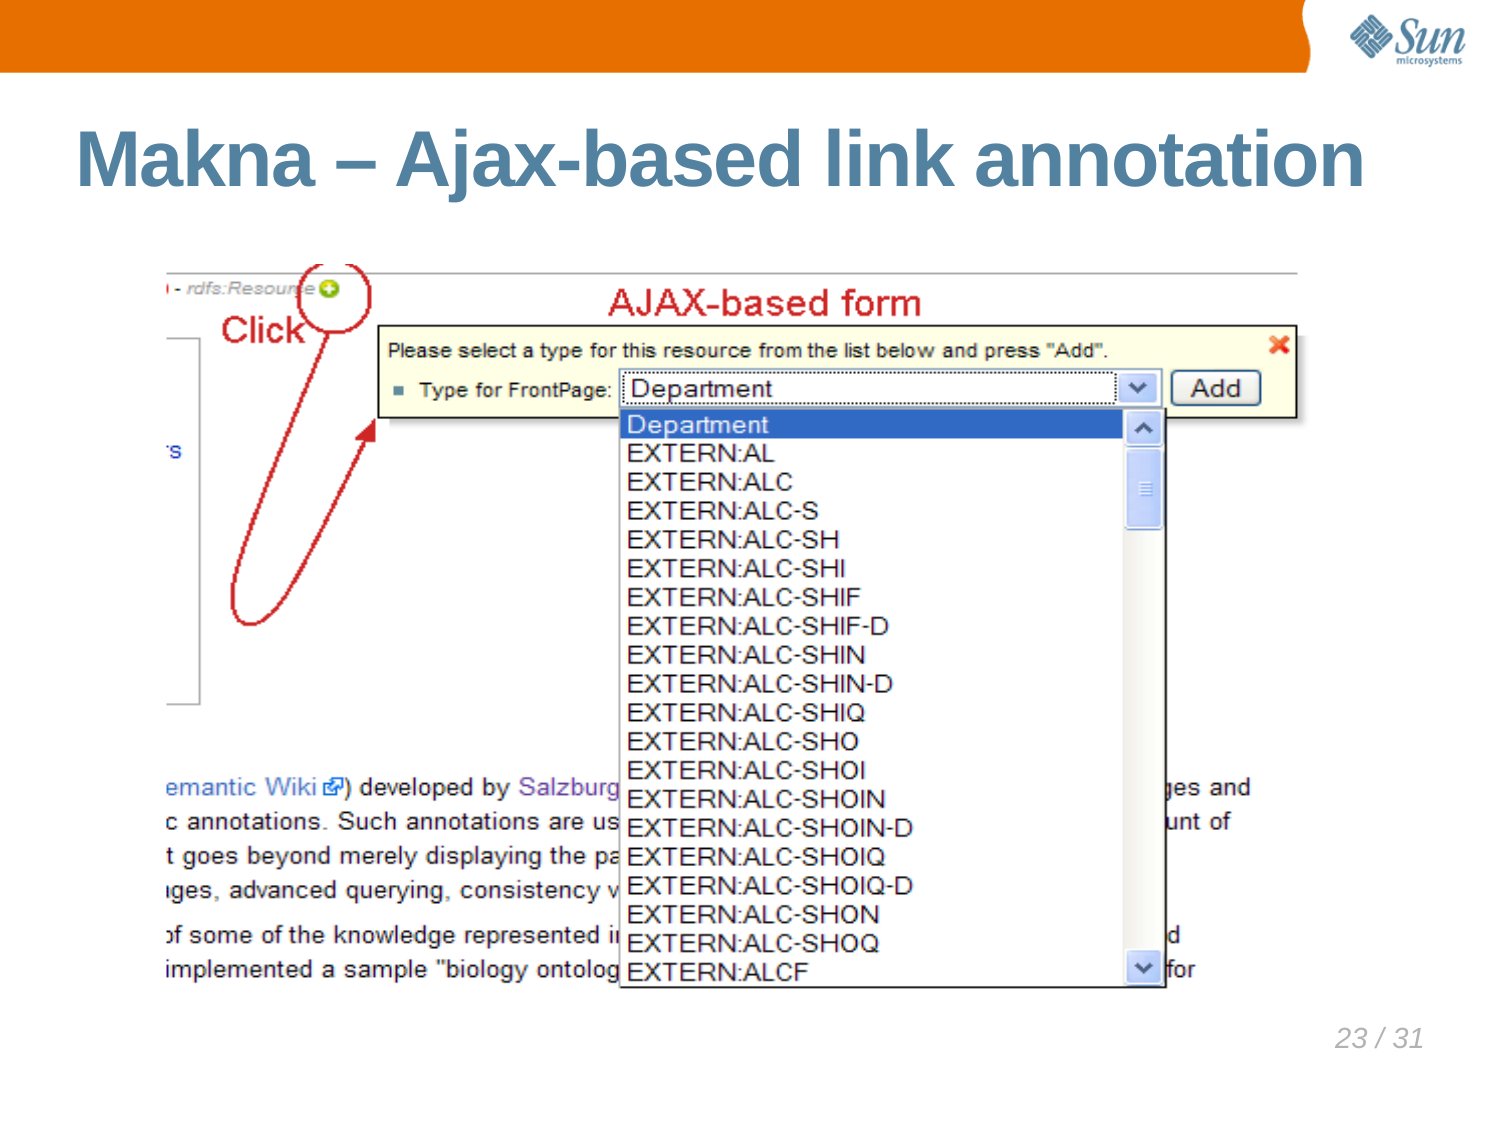

# Makna – Ajax-based link annotation
23